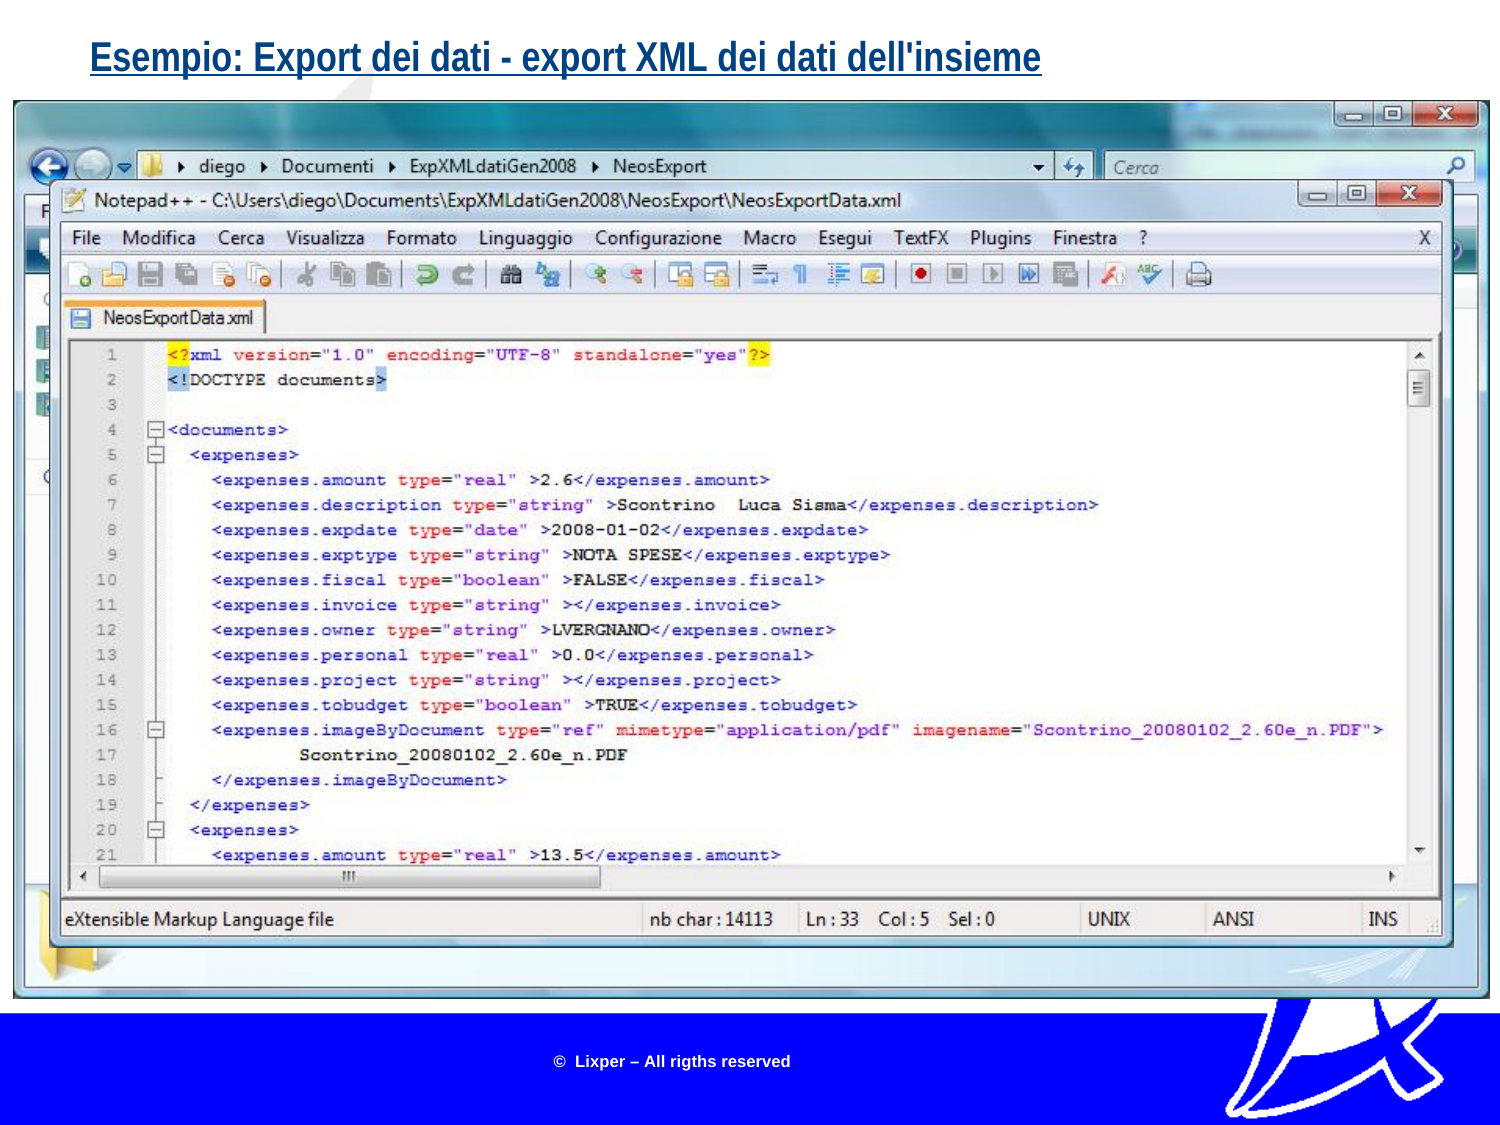

# Esempio: Export dei dati - export XML dei dati dell'insieme